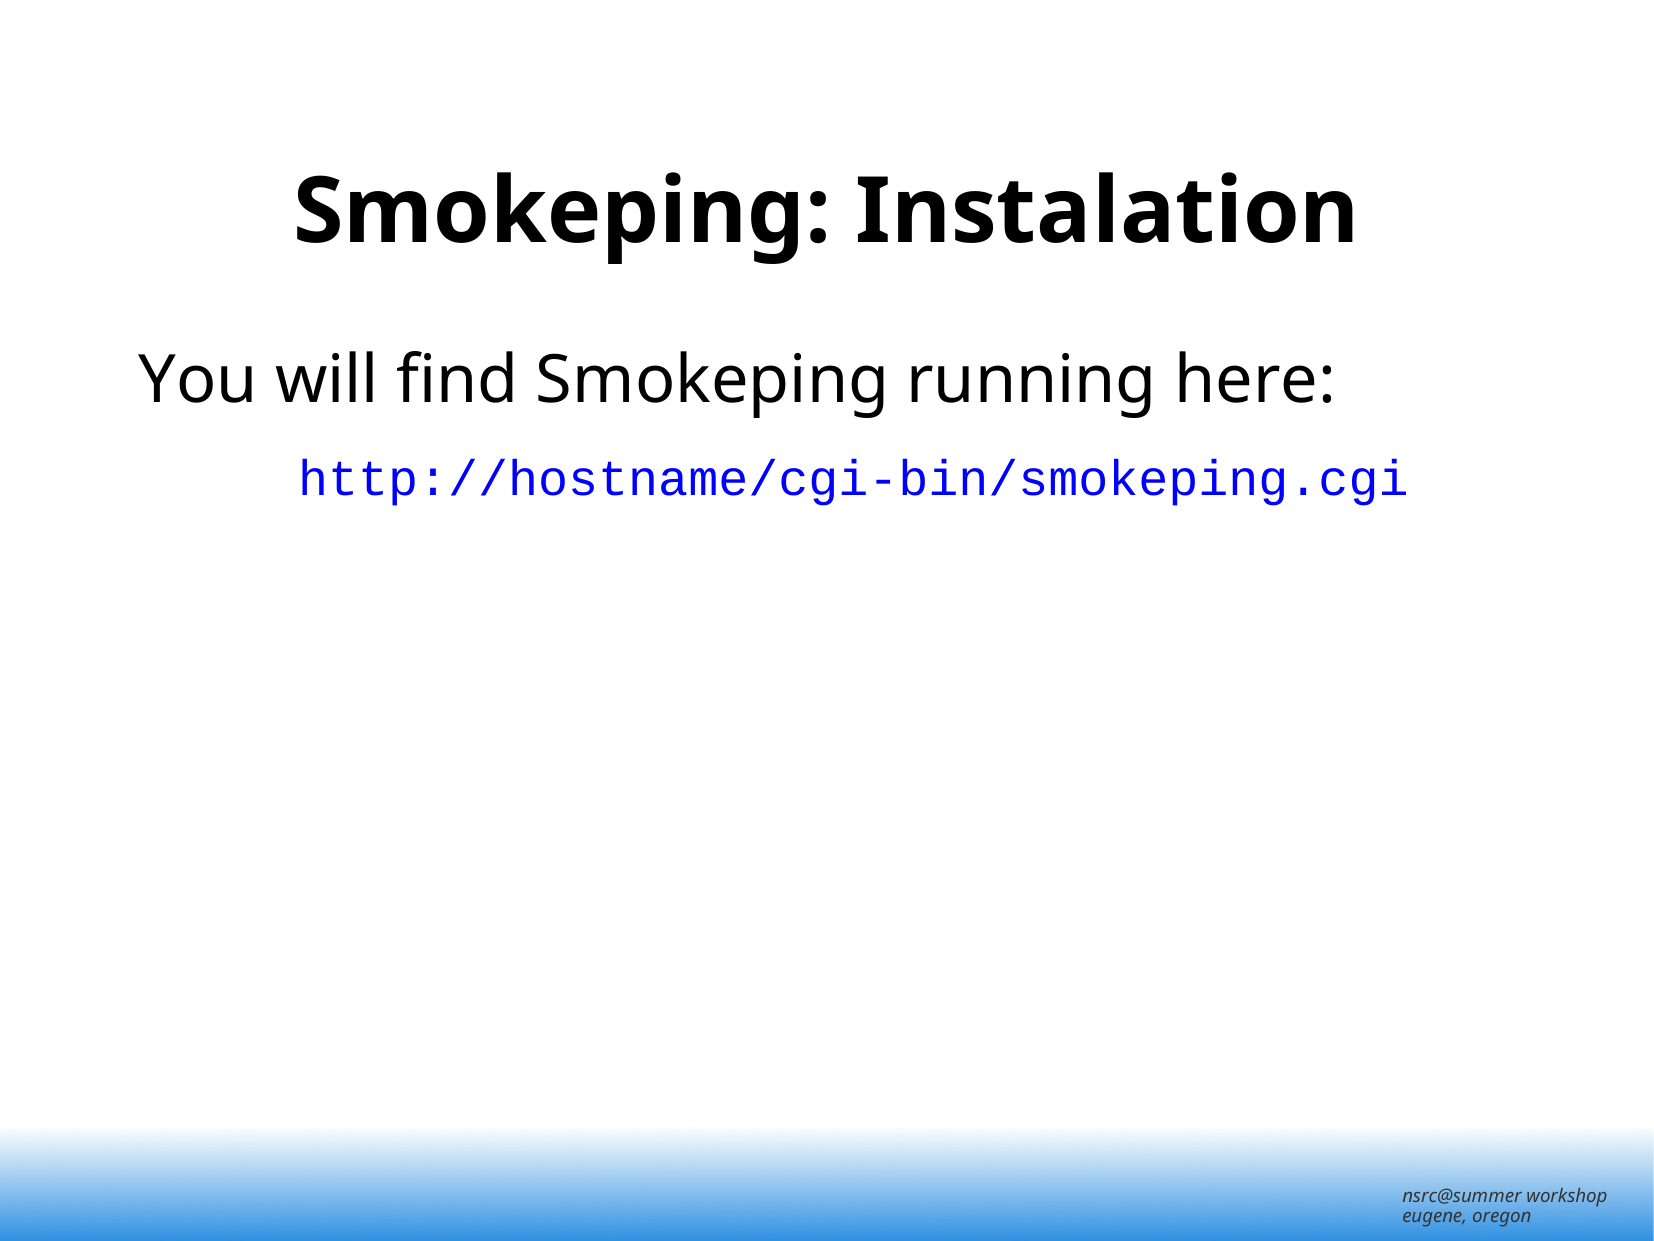

# Smokeping: Instalation
You will find Smokeping running here:
http://hostname/cgi-bin/smokeping.cgi